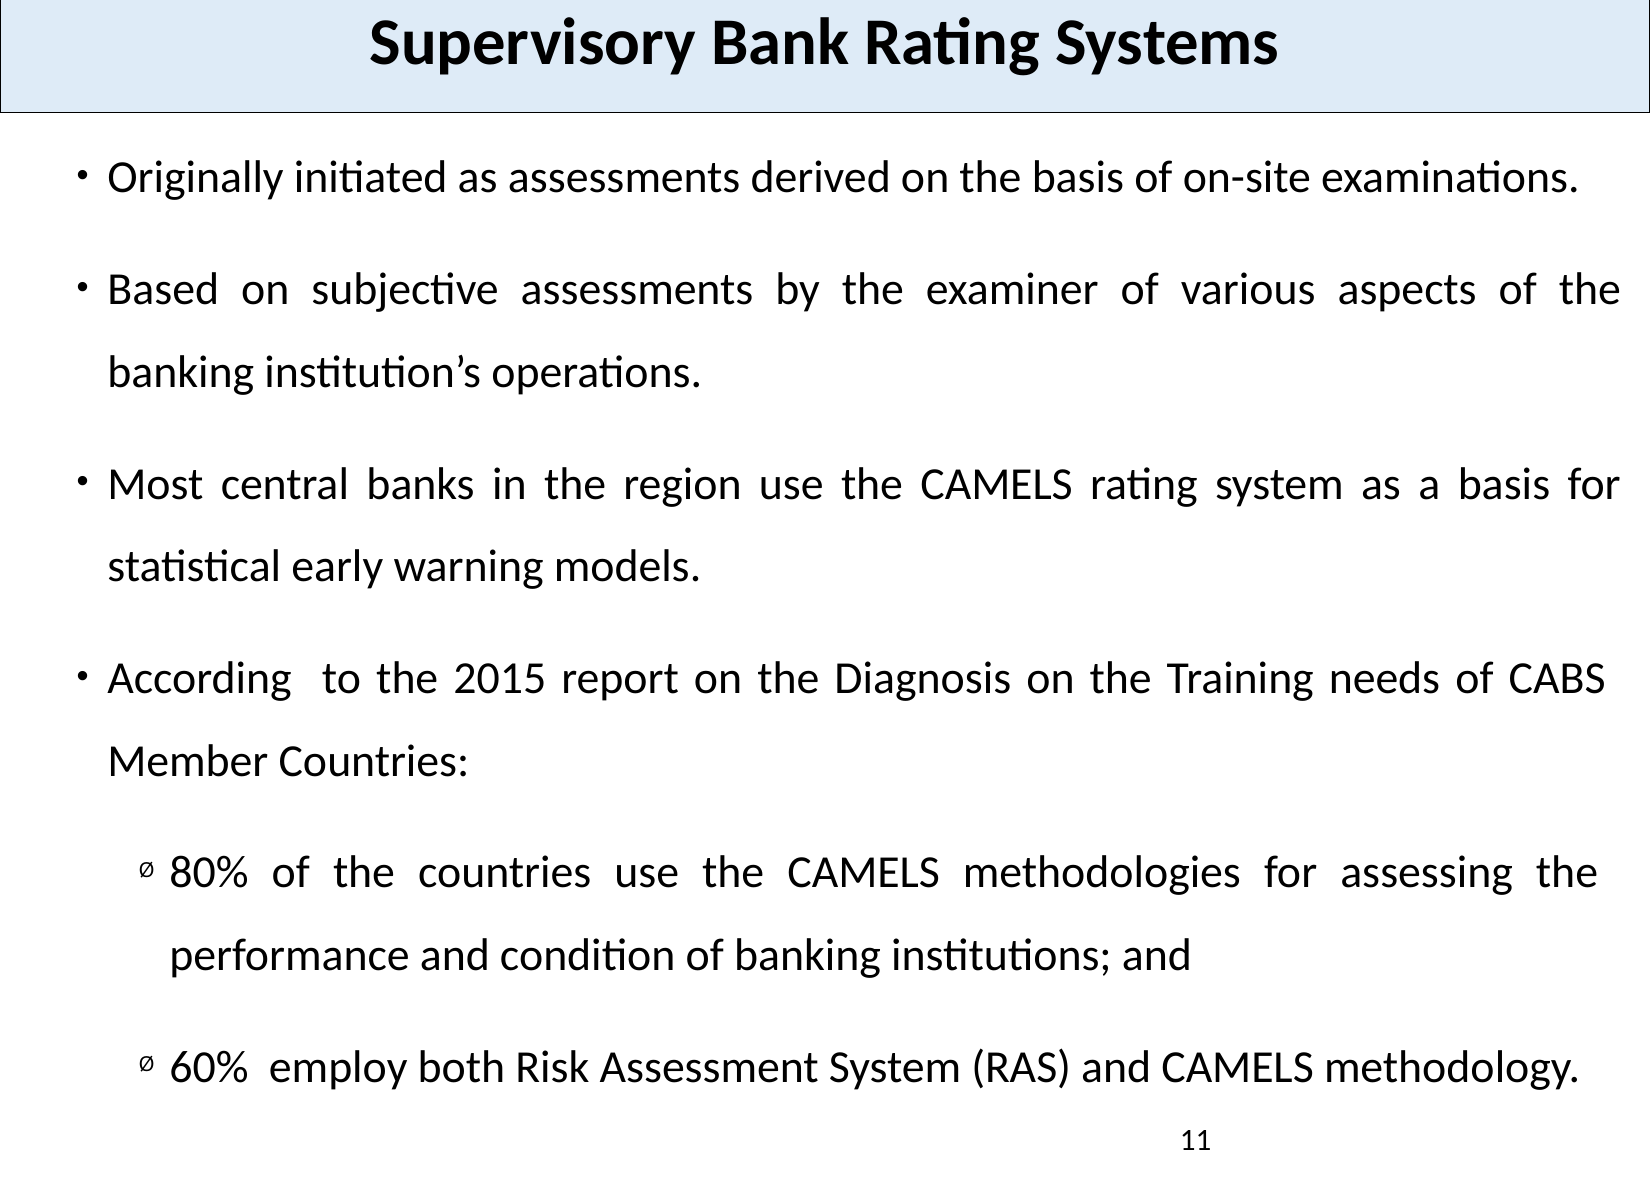

# Supervisory Bank Rating Systems
Originally initiated as assessments derived on the basis of on-site examinations.
Based on subjective assessments by the examiner of various aspects of the banking institution’s operations.
Most central banks in the region use the CAMELS rating system as a basis for statistical early warning models.
According to the 2015 report on the Diagnosis on the Training needs of CABS Member Countries:
80% of the countries use the CAMELS methodologies for assessing the performance and condition of banking institutions; and
60% employ both Risk Assessment System (RAS) and CAMELS methodology.